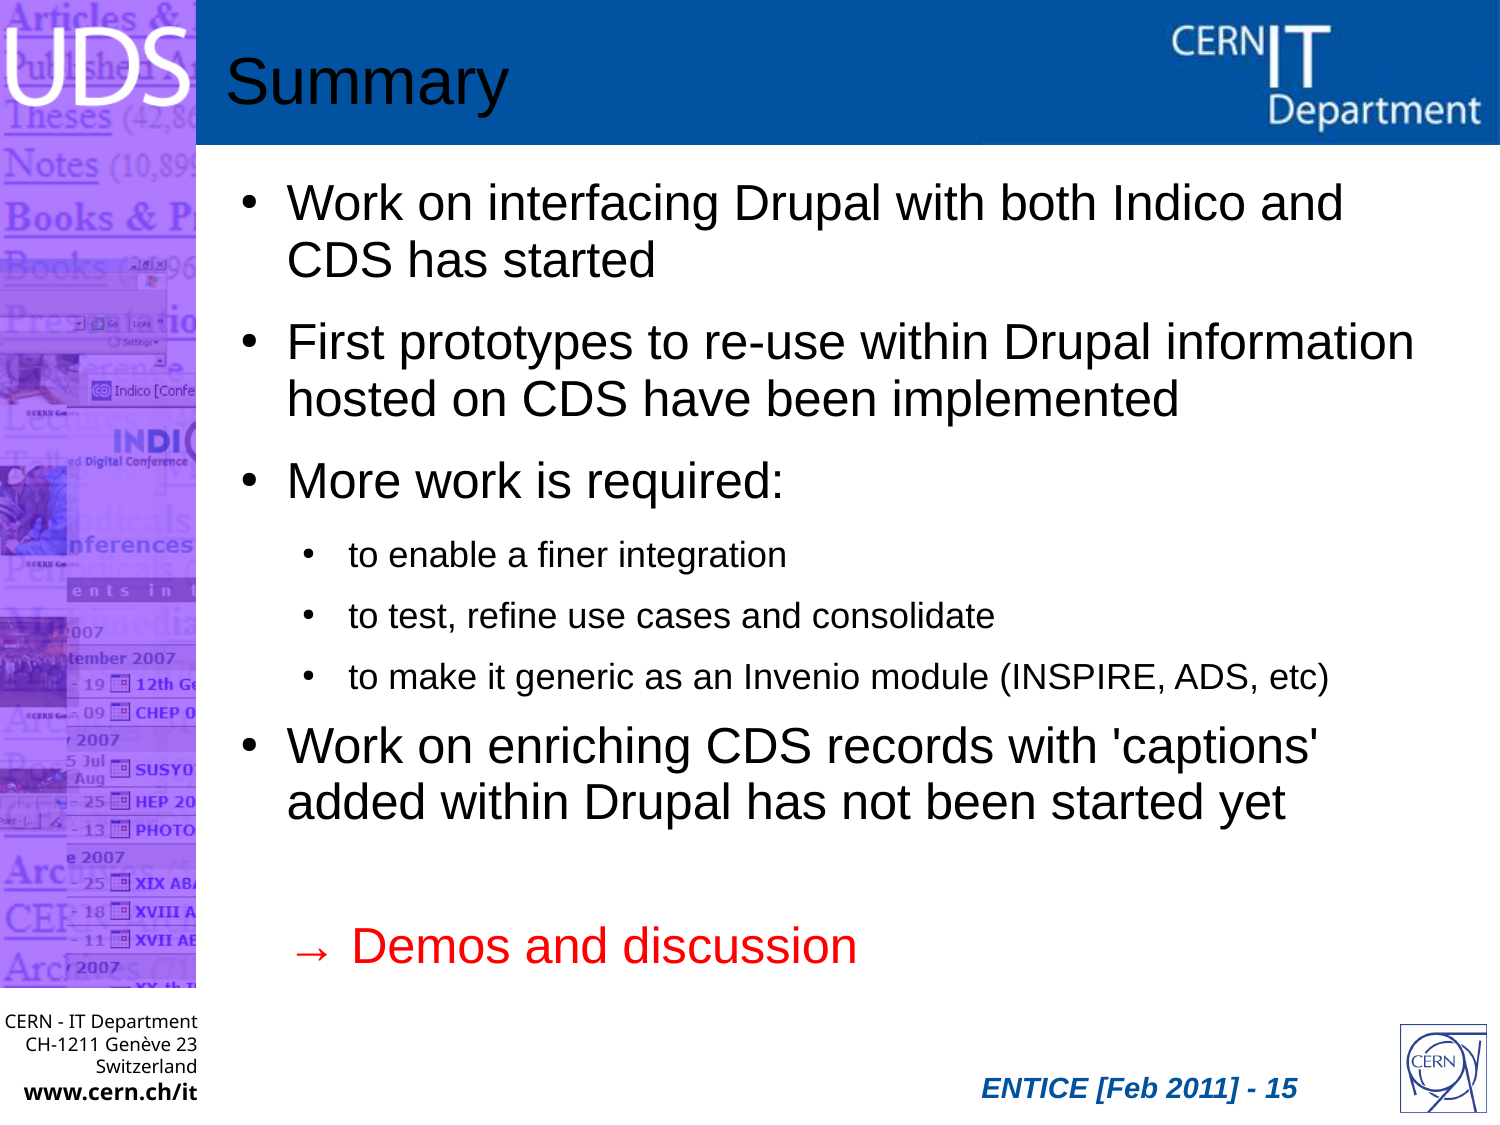

# Summary
Work on interfacing Drupal with both Indico and CDS has started
First prototypes to re-use within Drupal information hosted on CDS have been implemented
More work is required:
to enable a finer integration
to test, refine use cases and consolidate
to make it generic as an Invenio module (INSPIRE, ADS, etc)
Work on enriching CDS records with 'captions' added within Drupal has not been started yet
→ Demos and discussion